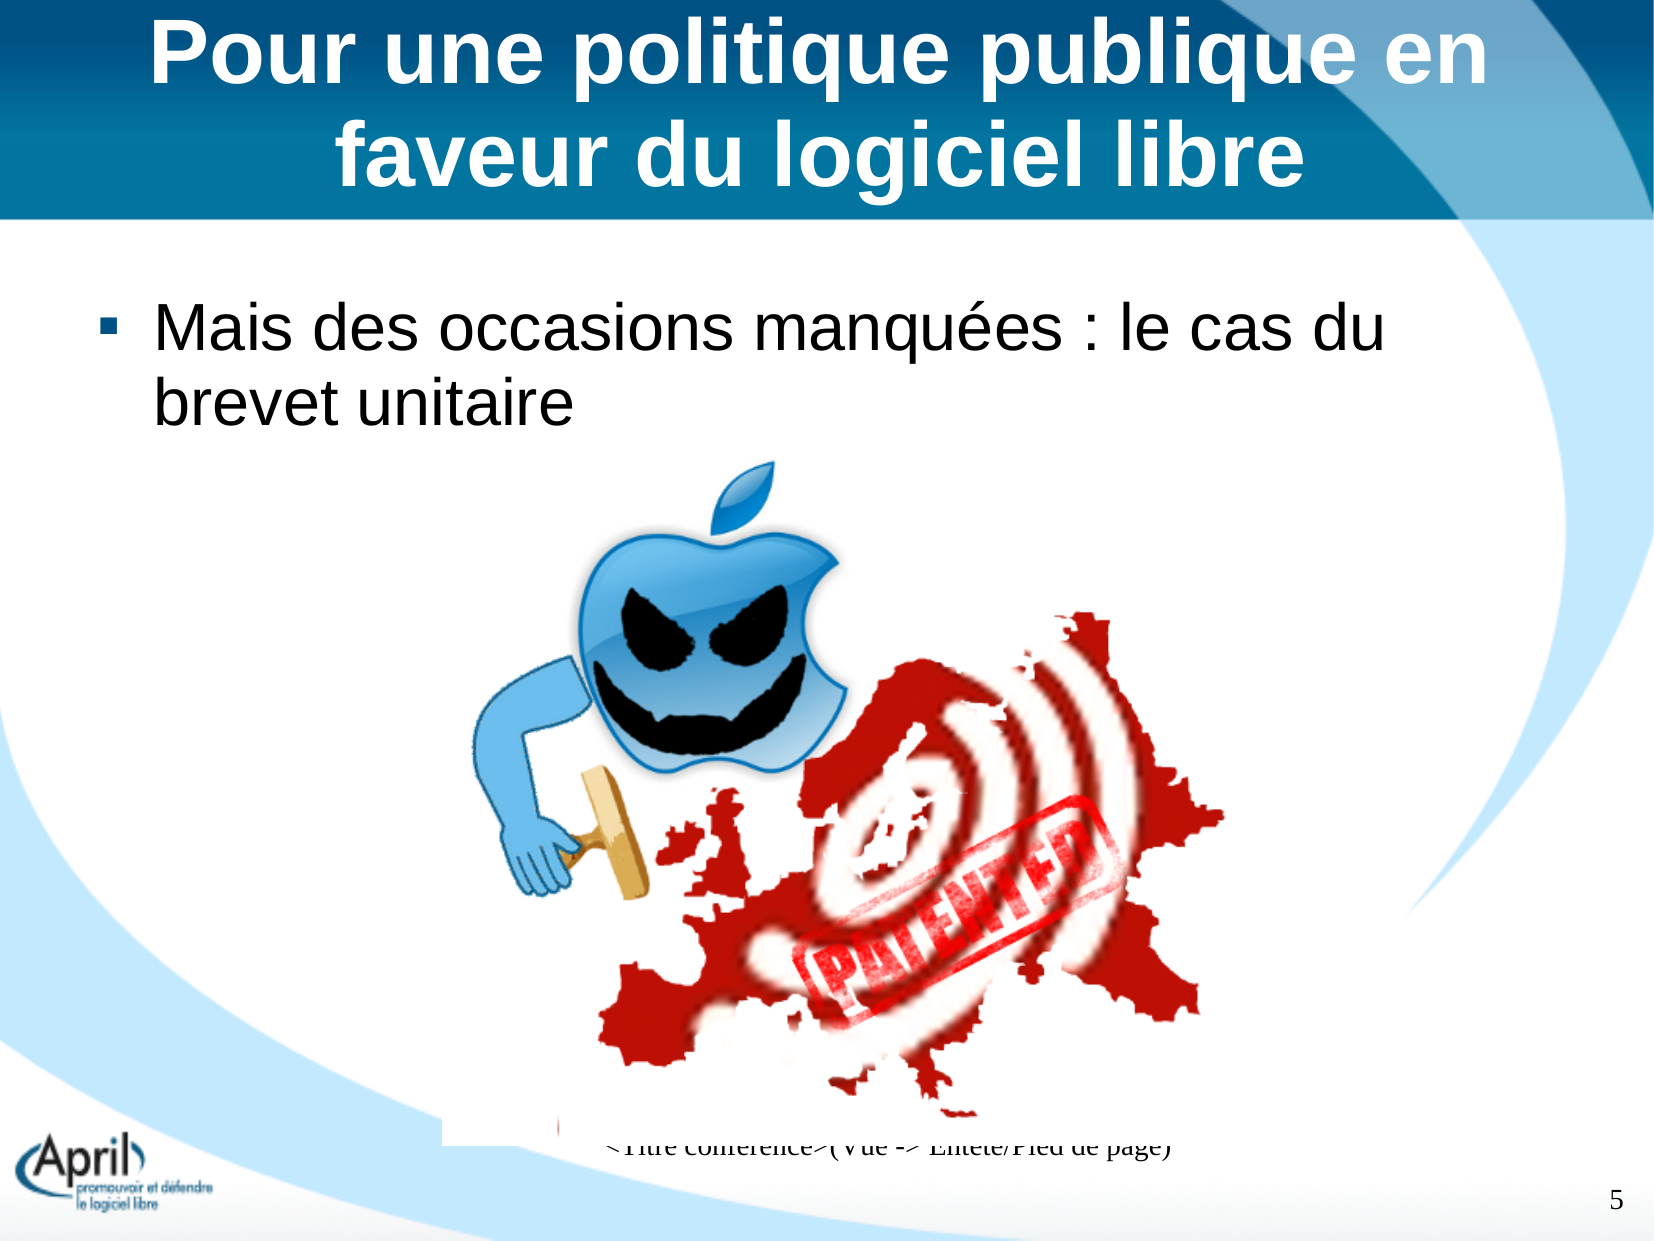

# Pour une politique publique en faveur du logiciel libre
Mais des occasions manquées : le cas du brevet unitaire
<Titre conférence>(Vue -> Entête/Pied de page)
5